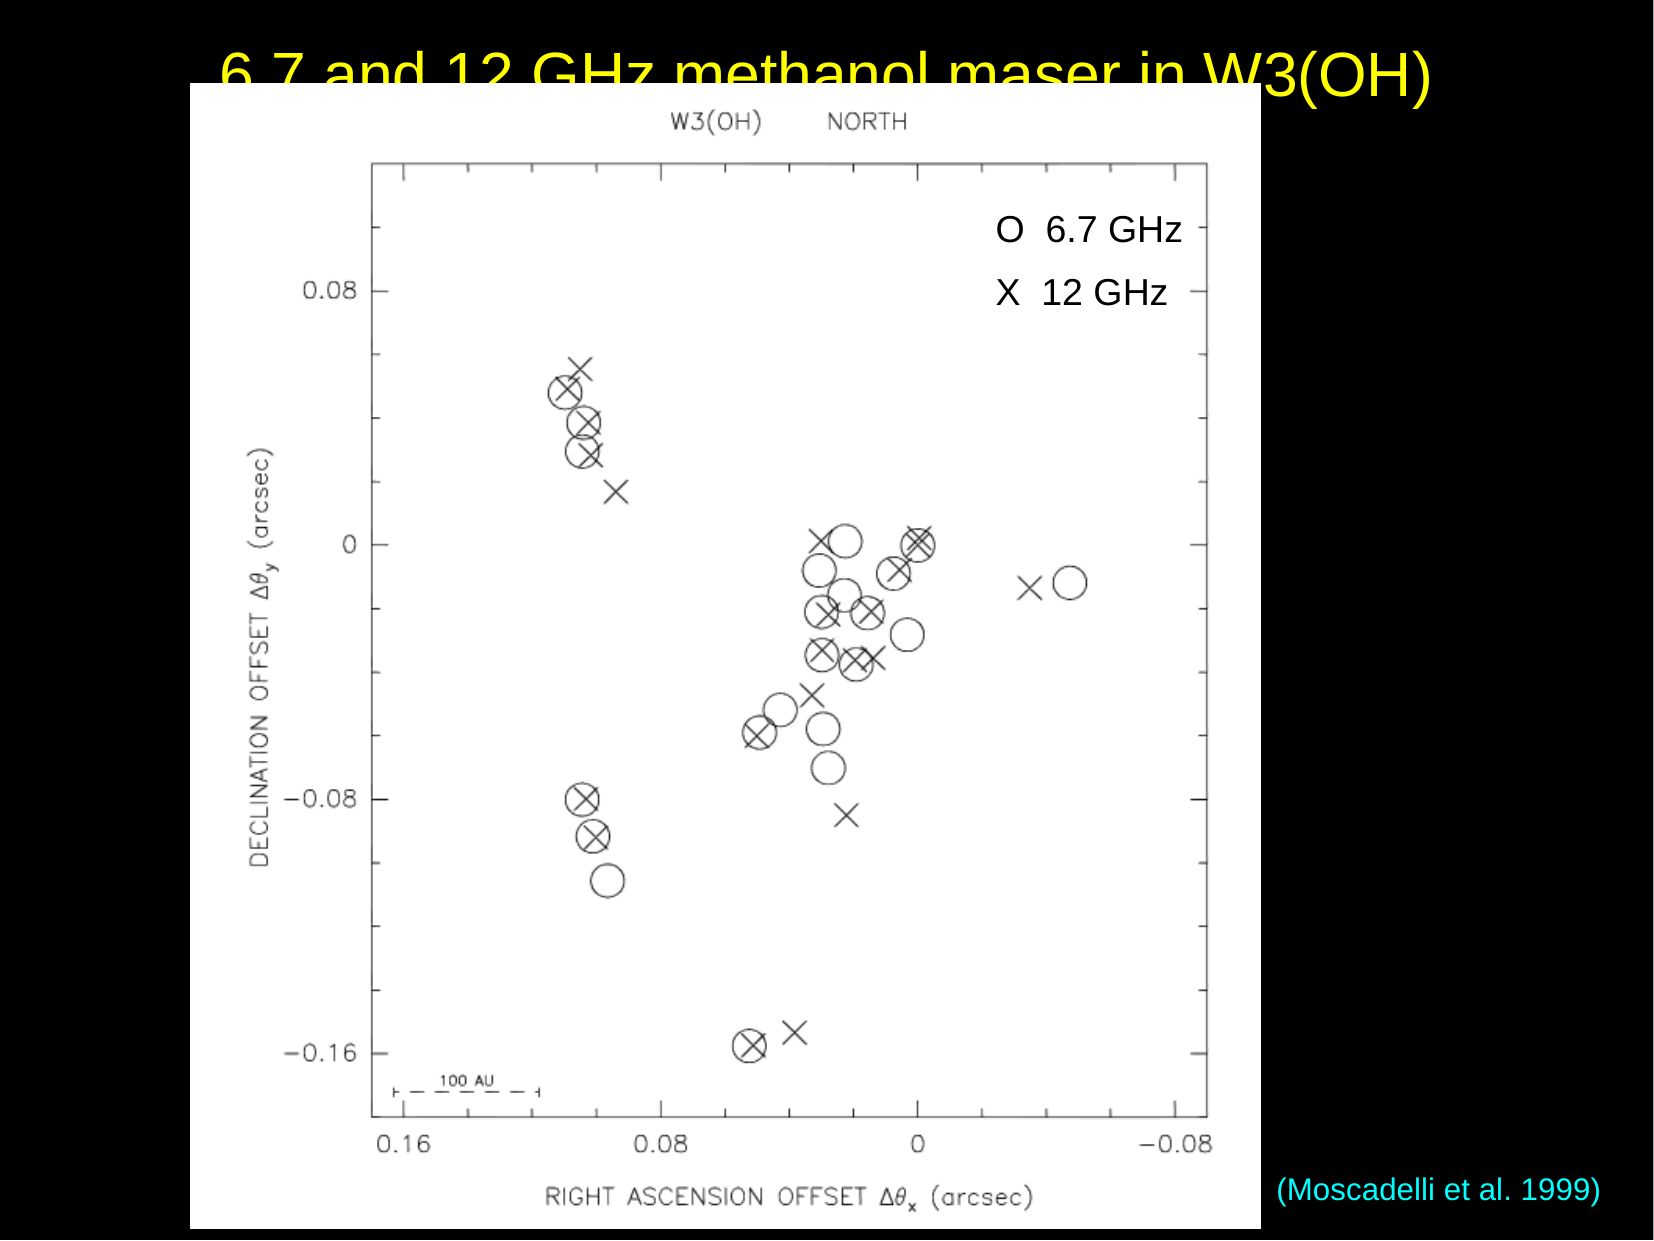

6.7 and 12 GHz methanol maser in W3(OH)
Ο 6.7 GHz
X 12 GHz
(Moscadelli et al. 1999)